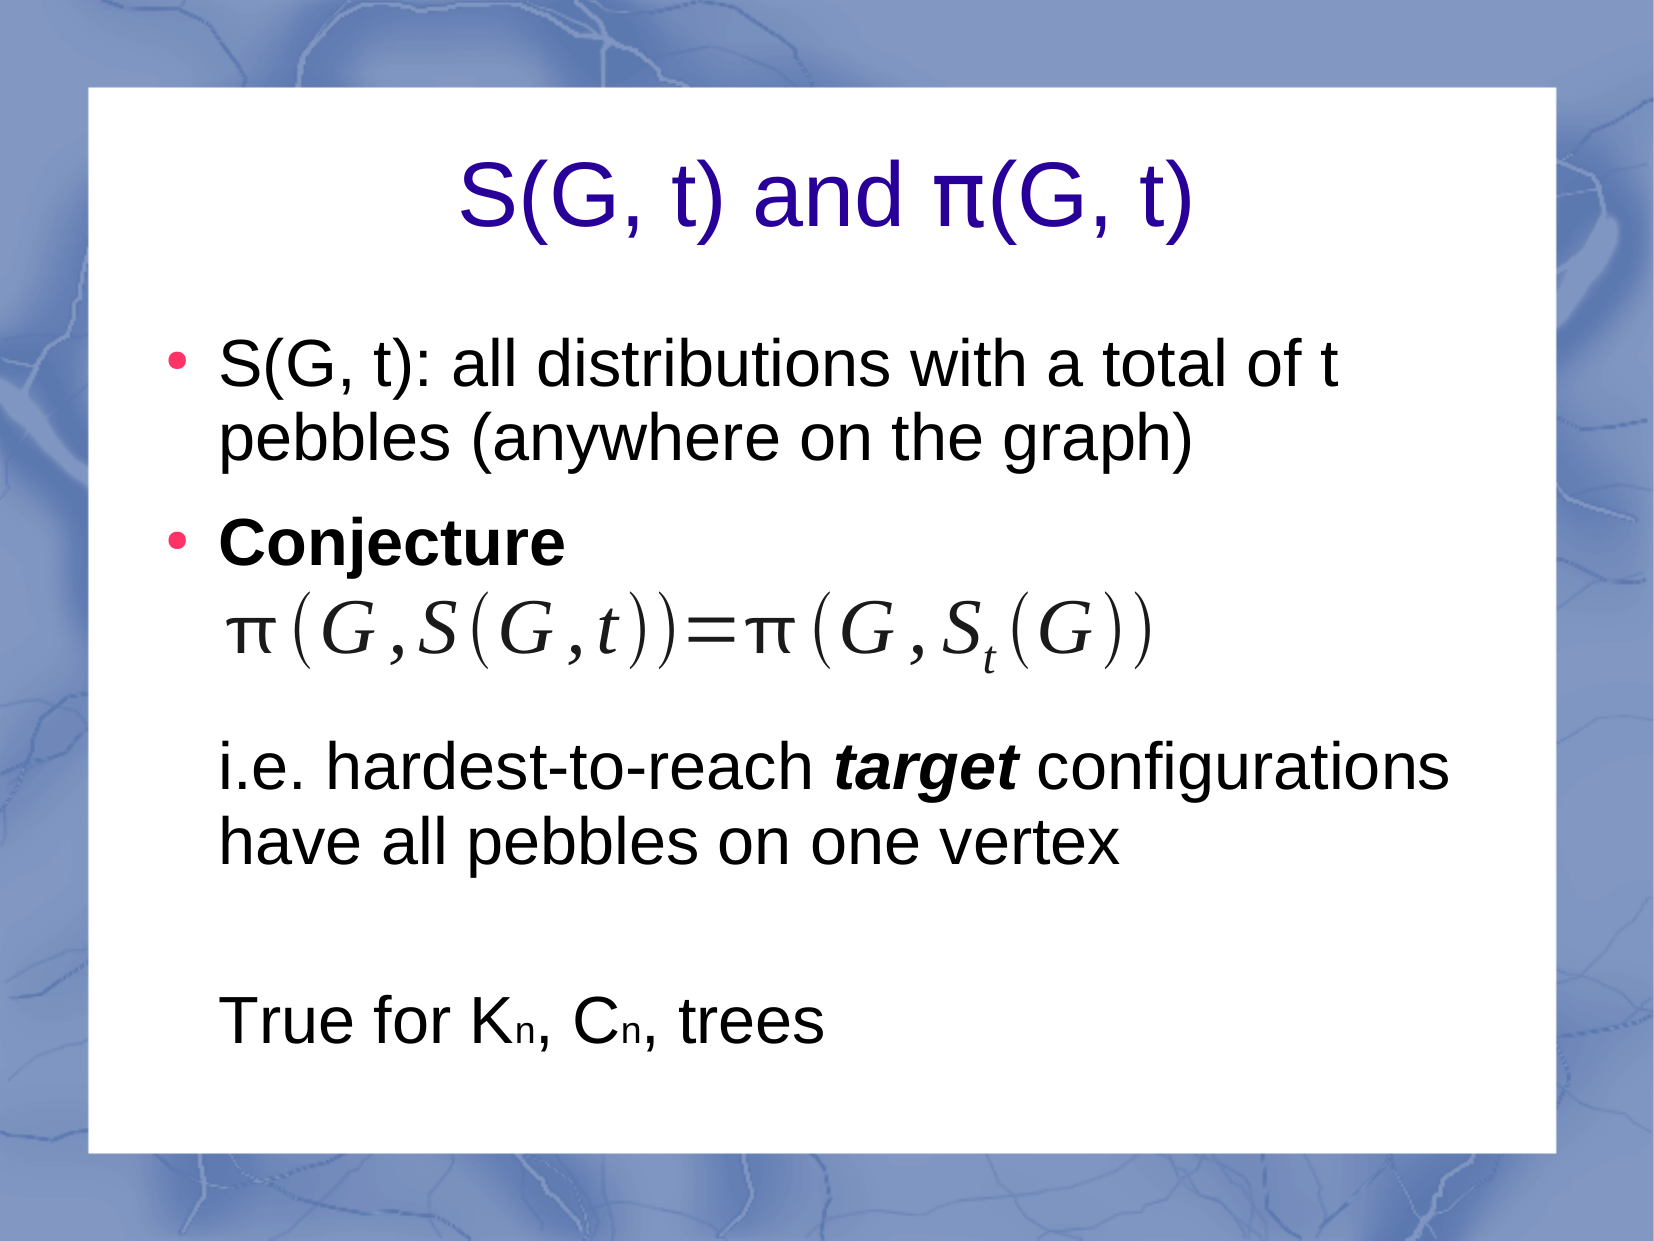

# S(G, t) and π(G, t)
S(G, t): all distributions with a total of t pebbles (anywhere on the graph)
Conjecture
i.e. hardest-to-reach target configurations have all pebbles on one vertex
True for Kn, Cn, trees